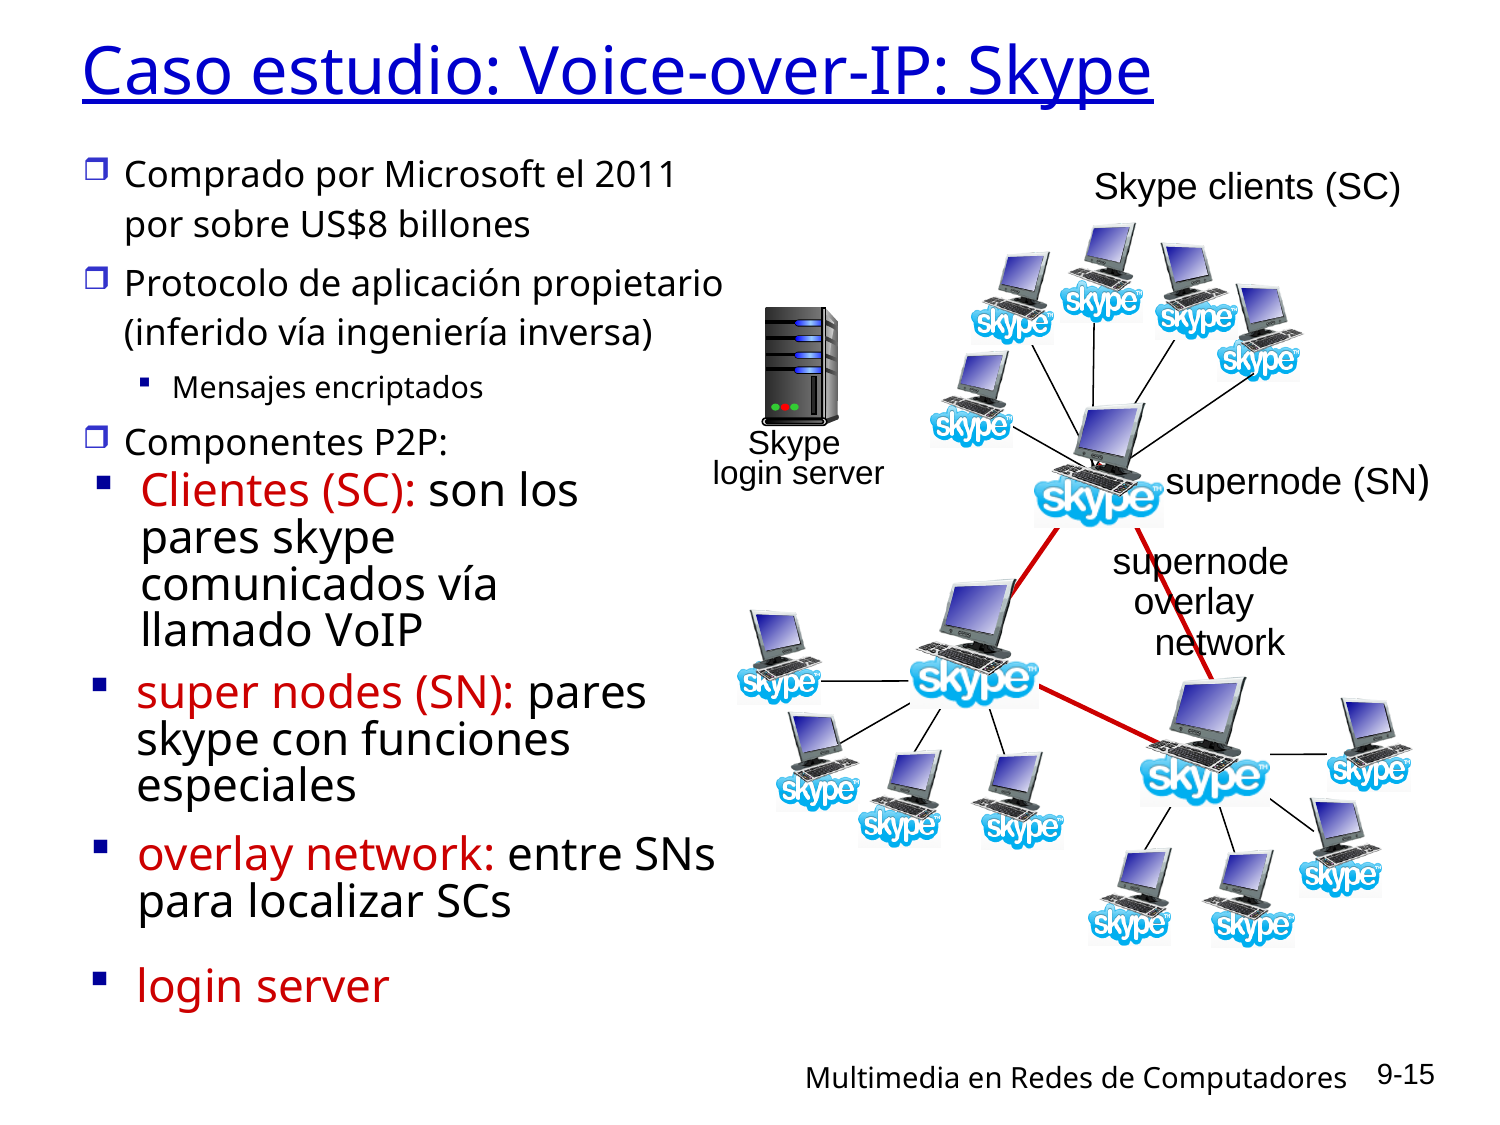

# Caso estudio: Voice-over-IP: Skype
Comprado por Microsoft el 2011 por sobre US$8 billones
Protocolo de aplicación propietario (inferido vía ingeniería inversa)
Mensajes encriptados
Componentes P2P:
Skype clients (SC)
Skype
login server
supernode (SN)
Clientes (SC): son los pares skype comunicados vía llamado VoIP
supernode
 overlay
 network
super nodes (SN): pares skype con funciones especiales
overlay network: entre SNs para localizar SCs
login server
15